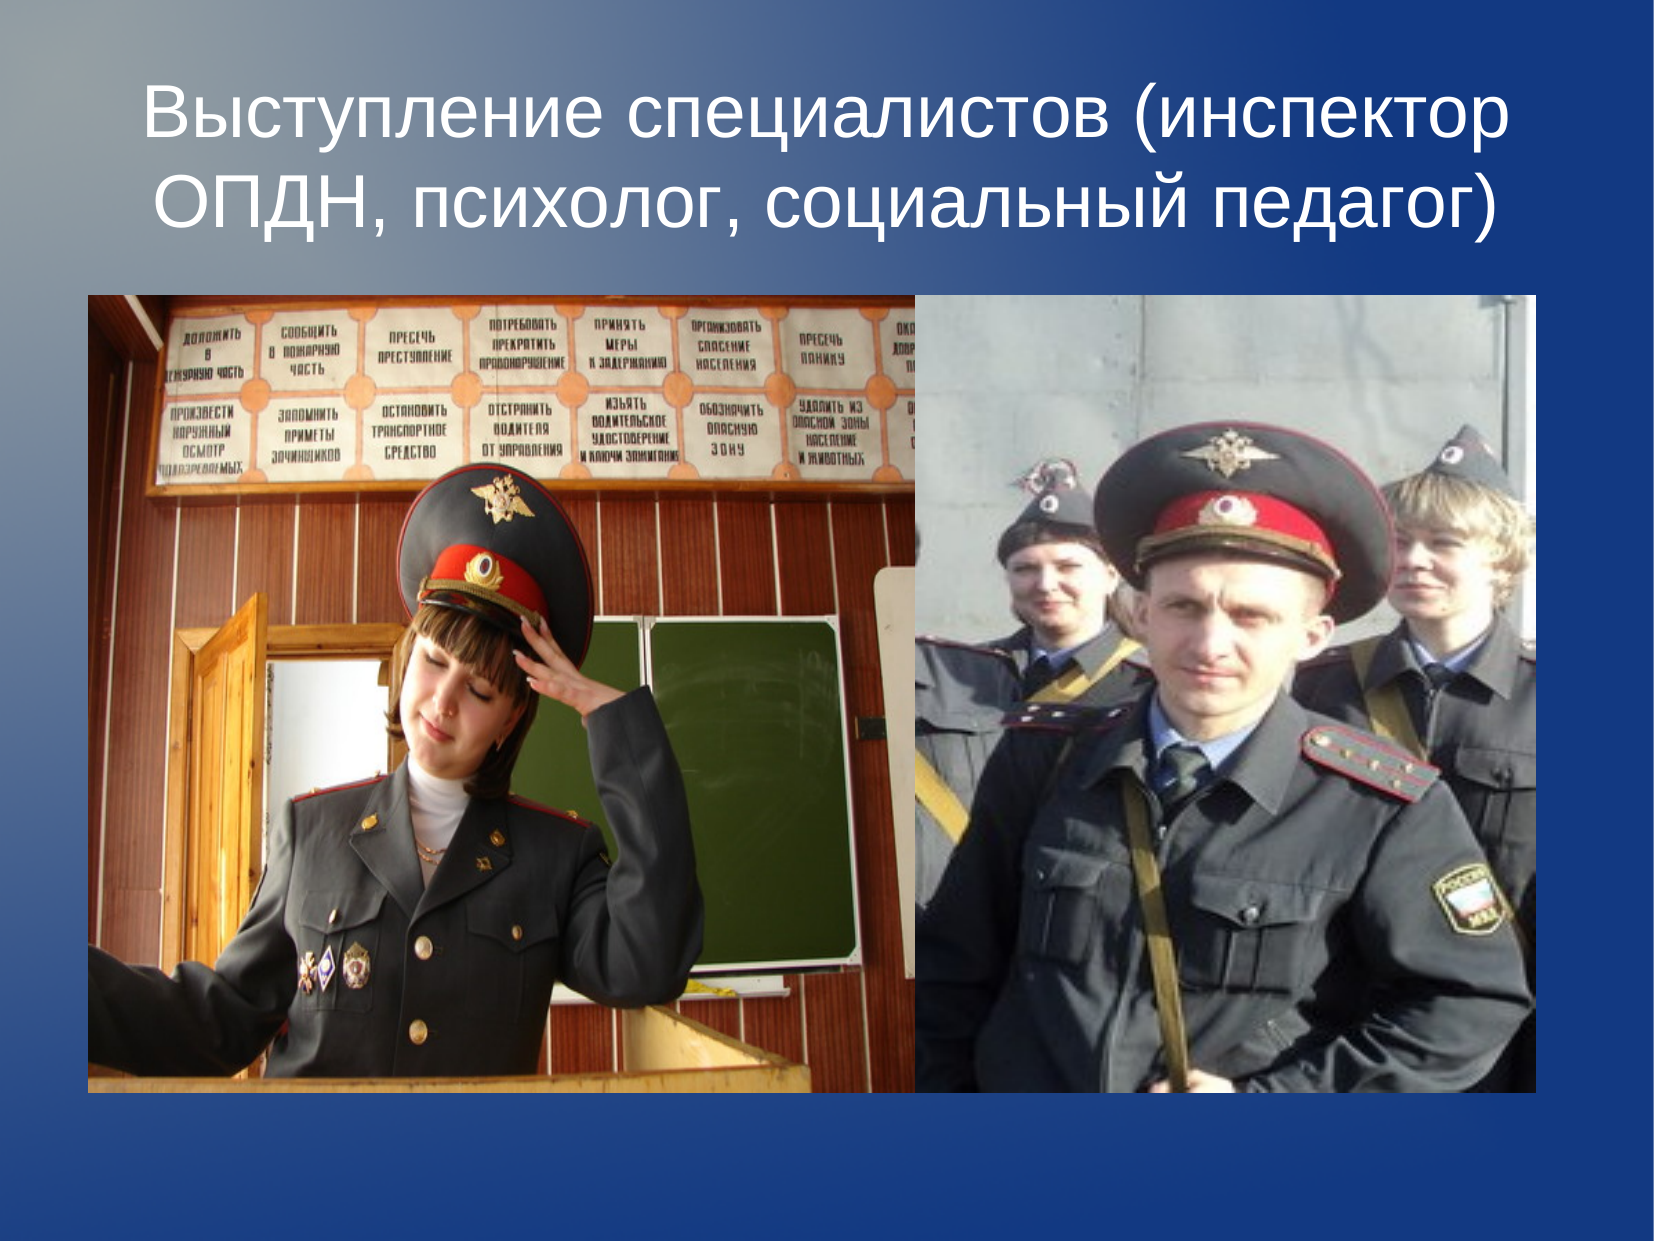

# Выступление специалистов (инспектор ОПДН, психолог, социальный педагог)